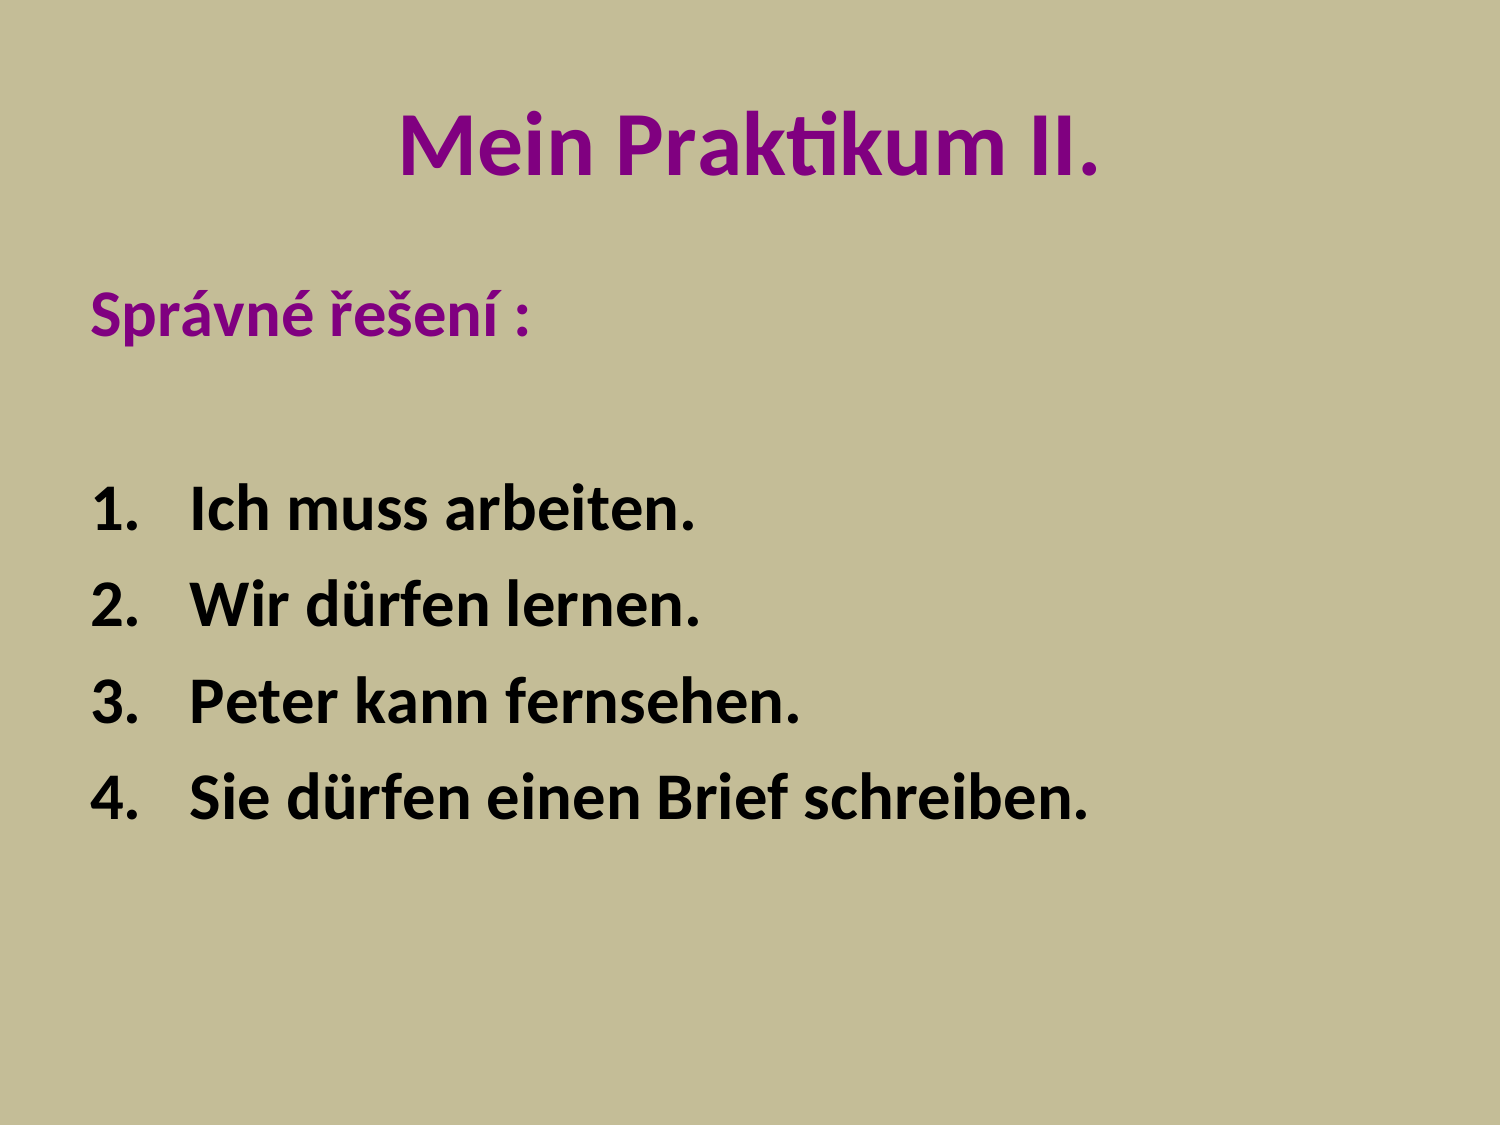

# Mein Praktikum II.
Správné řešení :
Ich muss arbeiten.
Wir dürfen lernen.
Peter kann fernsehen.
Sie dürfen einen Brief schreiben.